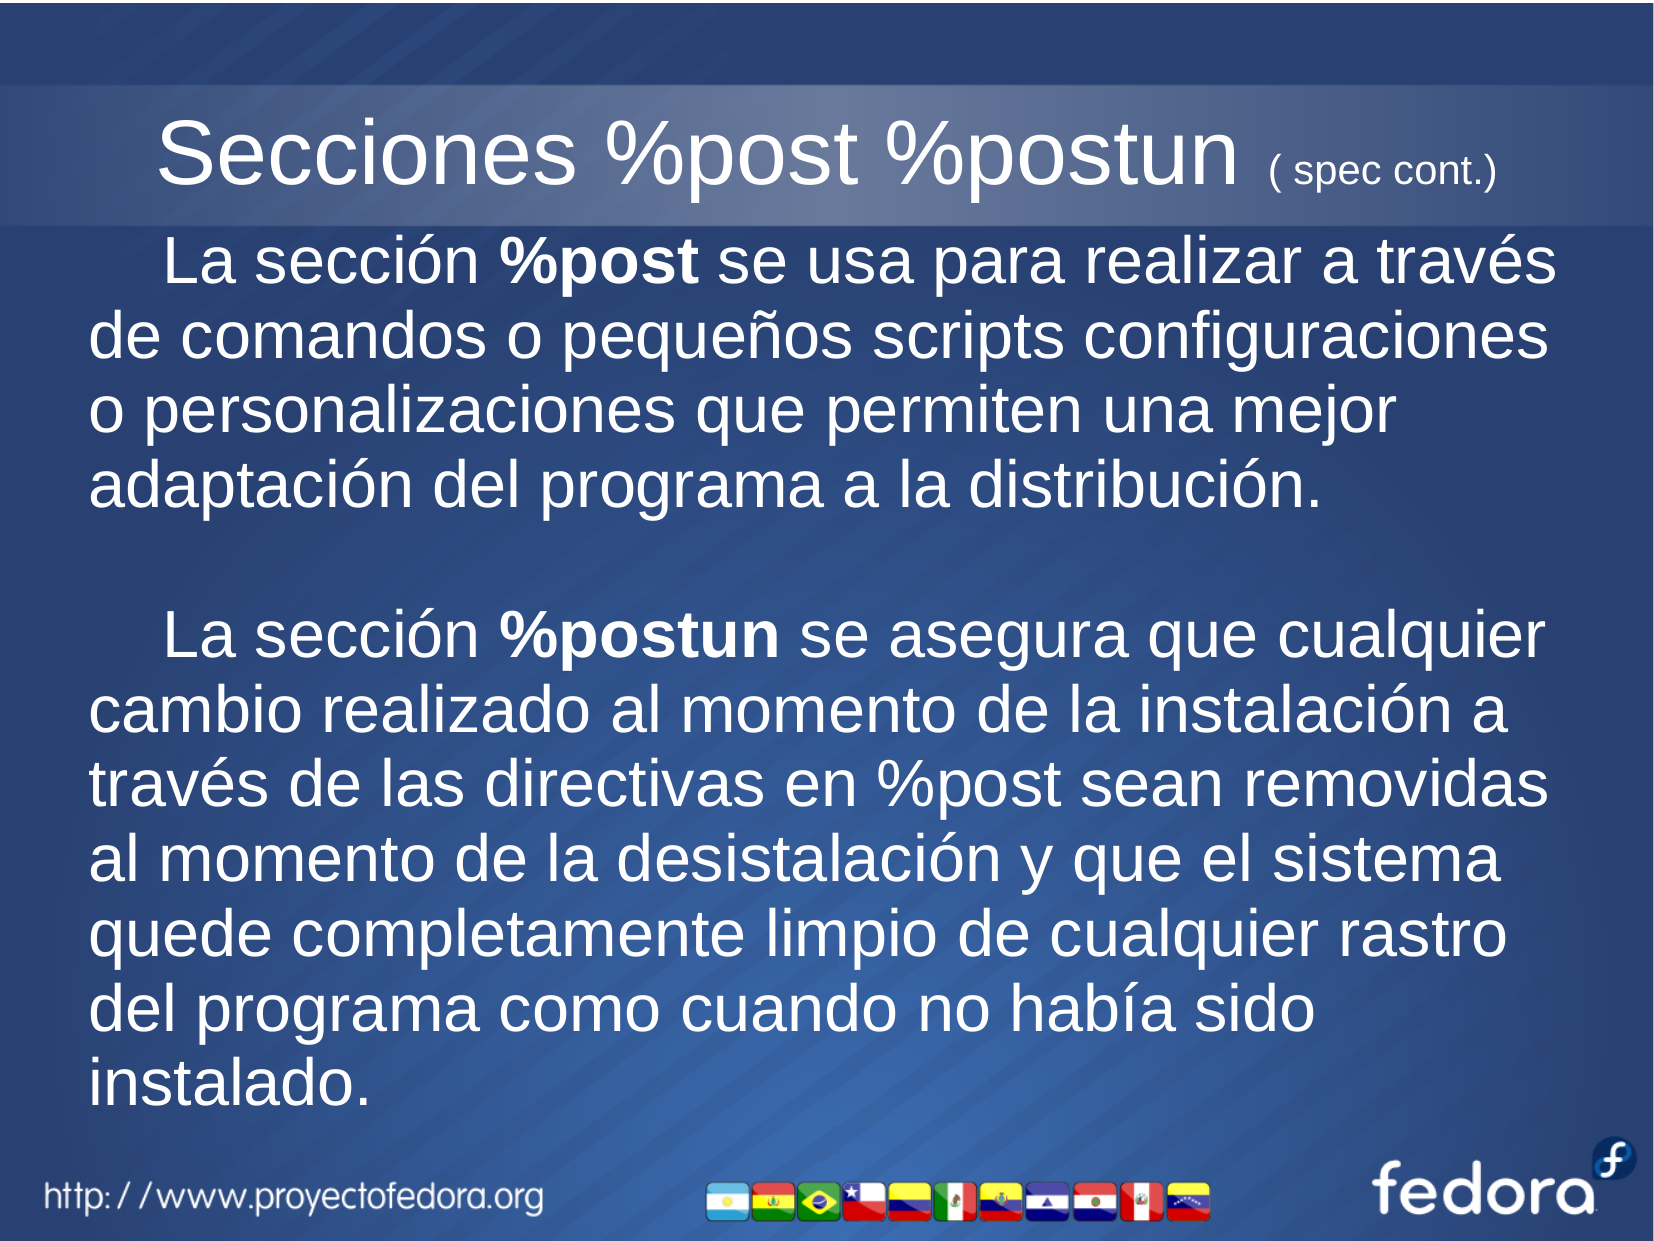

Secciones %post %postun ( spec cont.)
# La sección %post se usa para realizar a través de comandos o pequeños scripts configuraciones o personalizaciones que permiten una mejor adaptación del programa a la distribución.
	La sección %postun se asegura que cualquier cambio realizado al momento de la instalación a través de las directivas en %post sean removidas al momento de la desistalación y que el sistema quede completamente limpio de cualquier rastro del programa como cuando no había sido instalado.